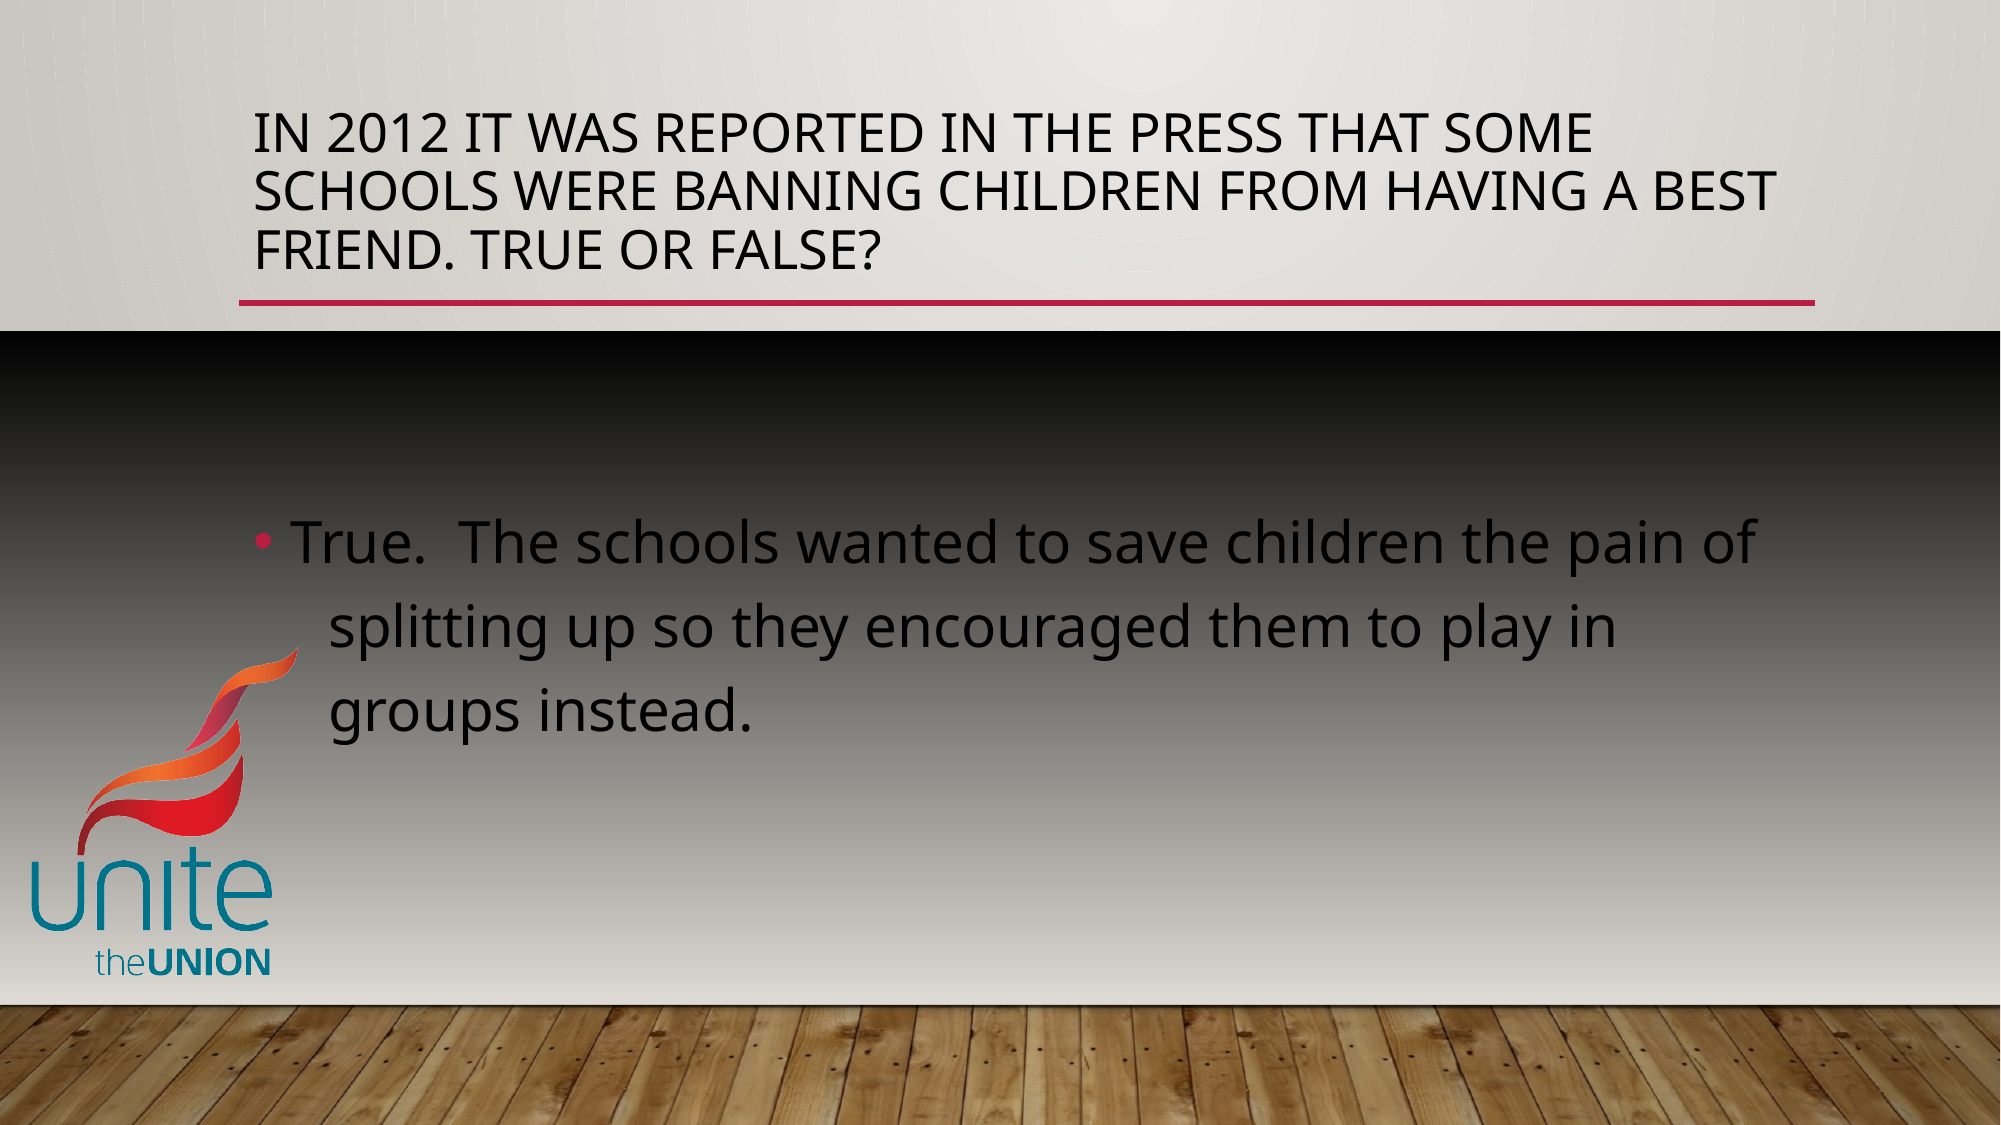

# In 2012 it was reported in the press that some schools were banning children from having a best friend. True or false?
True. The schools wanted to save children the pain of splitting up so they encouraged them to play in groups instead.